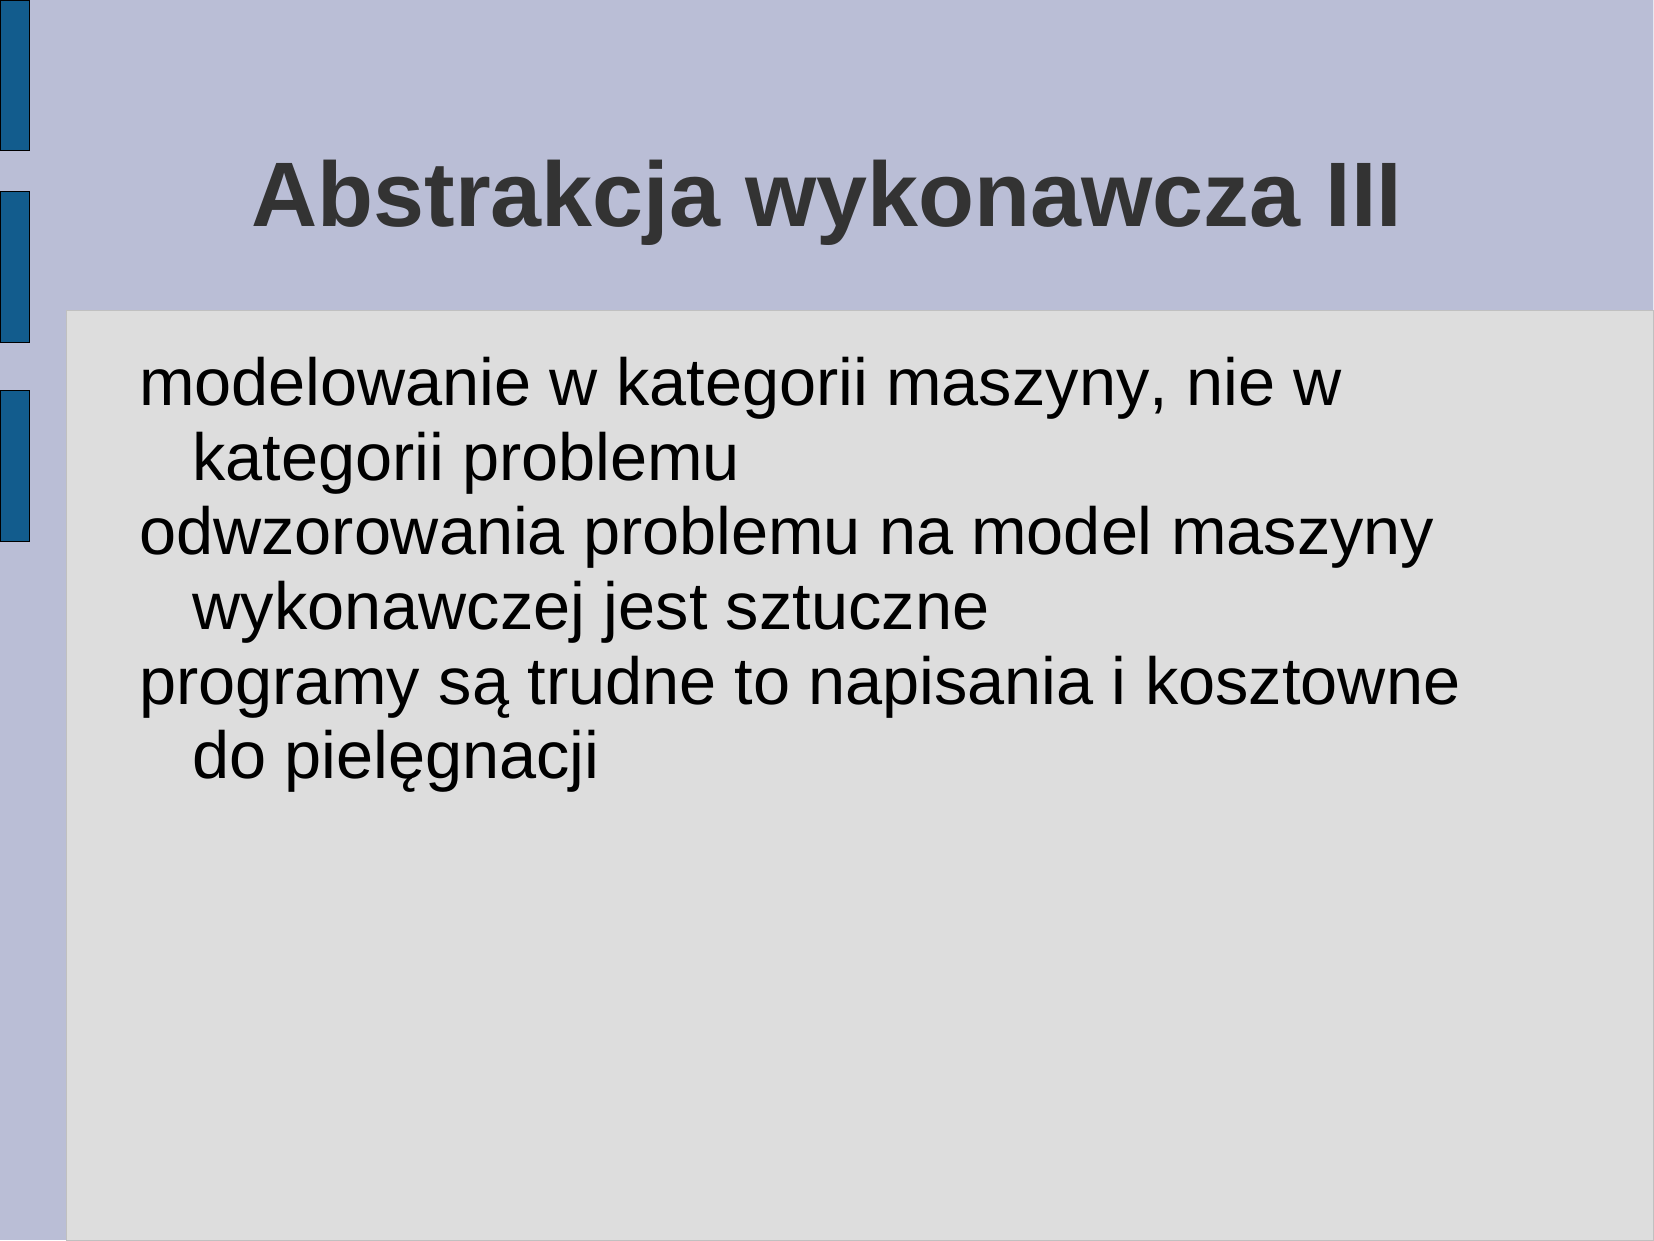

# Abstrakcja wykonawcza III
modelowanie w kategorii maszyny, nie w kategorii problemu
odwzorowania problemu na model maszyny wykonawczej jest sztuczne
programy są trudne to napisania i kosztowne do pielęgnacji